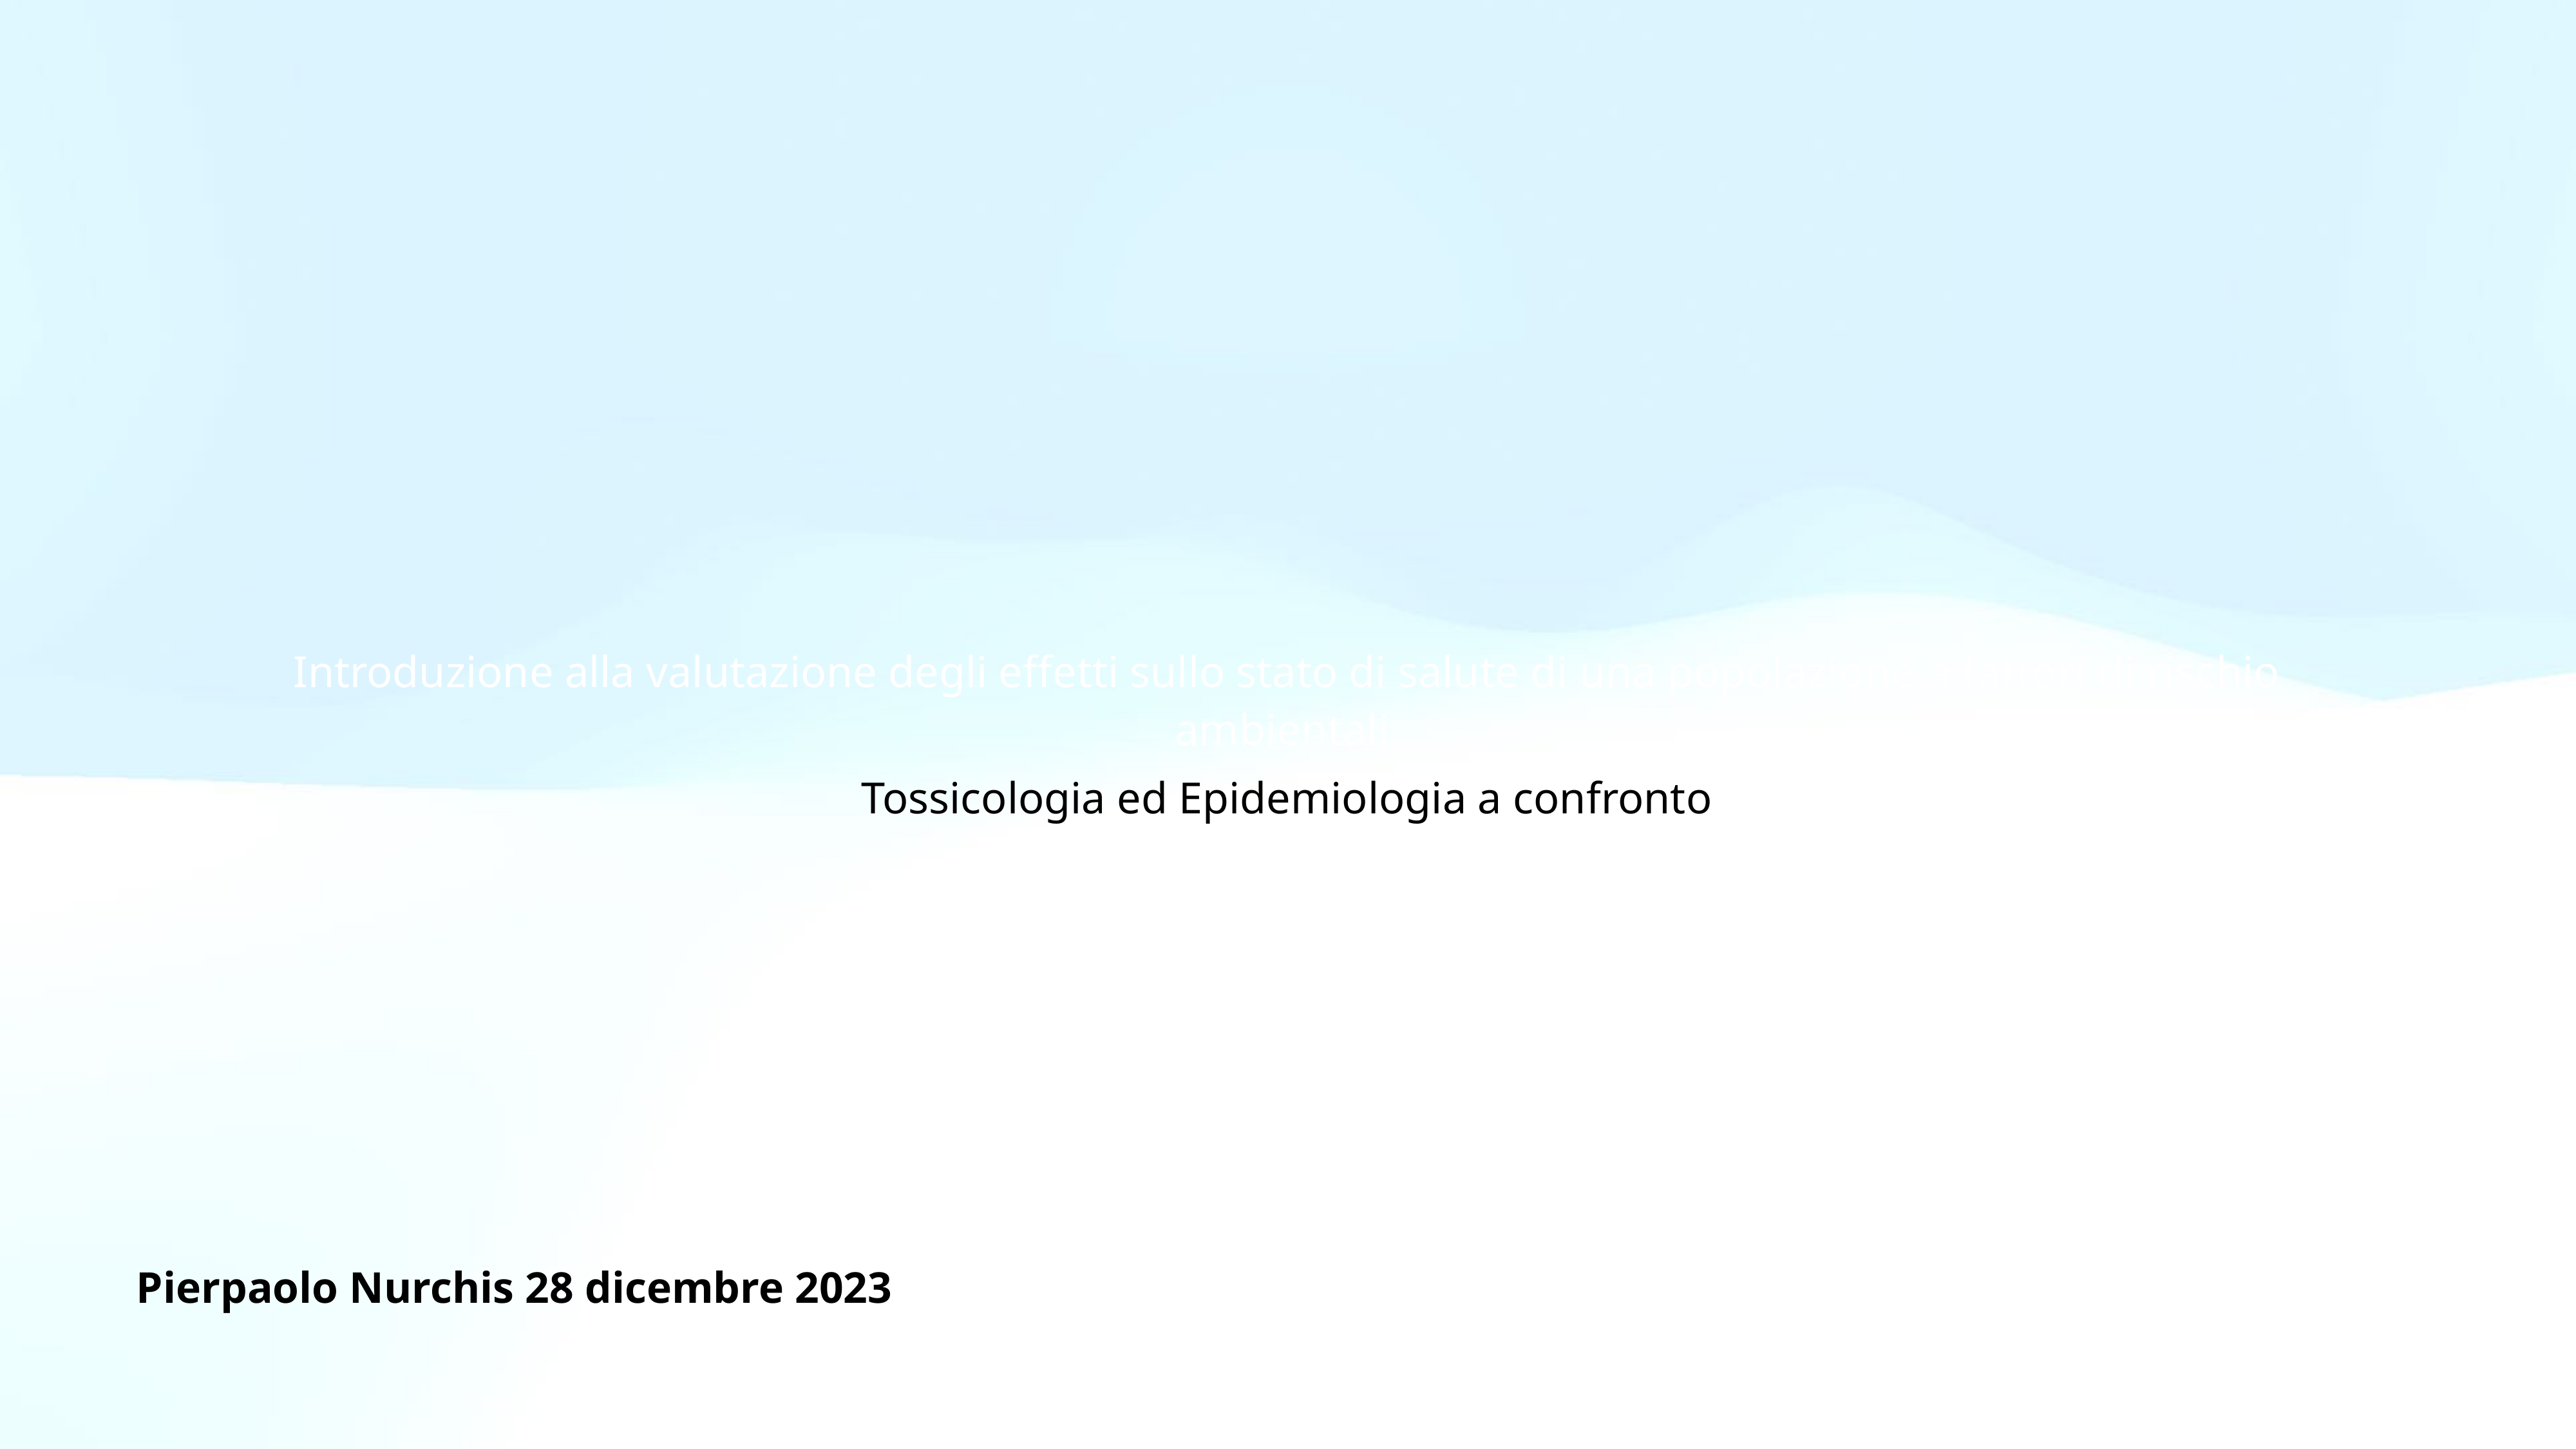

Introduzione alla valutazione degli eﬀetti sullo stato di salute di una popolazione a fattori di rischio
ambientali.
Tossicologia ed Epidemiologia a confronto
Pierpaolo Nurchis 28 dicembre 2023